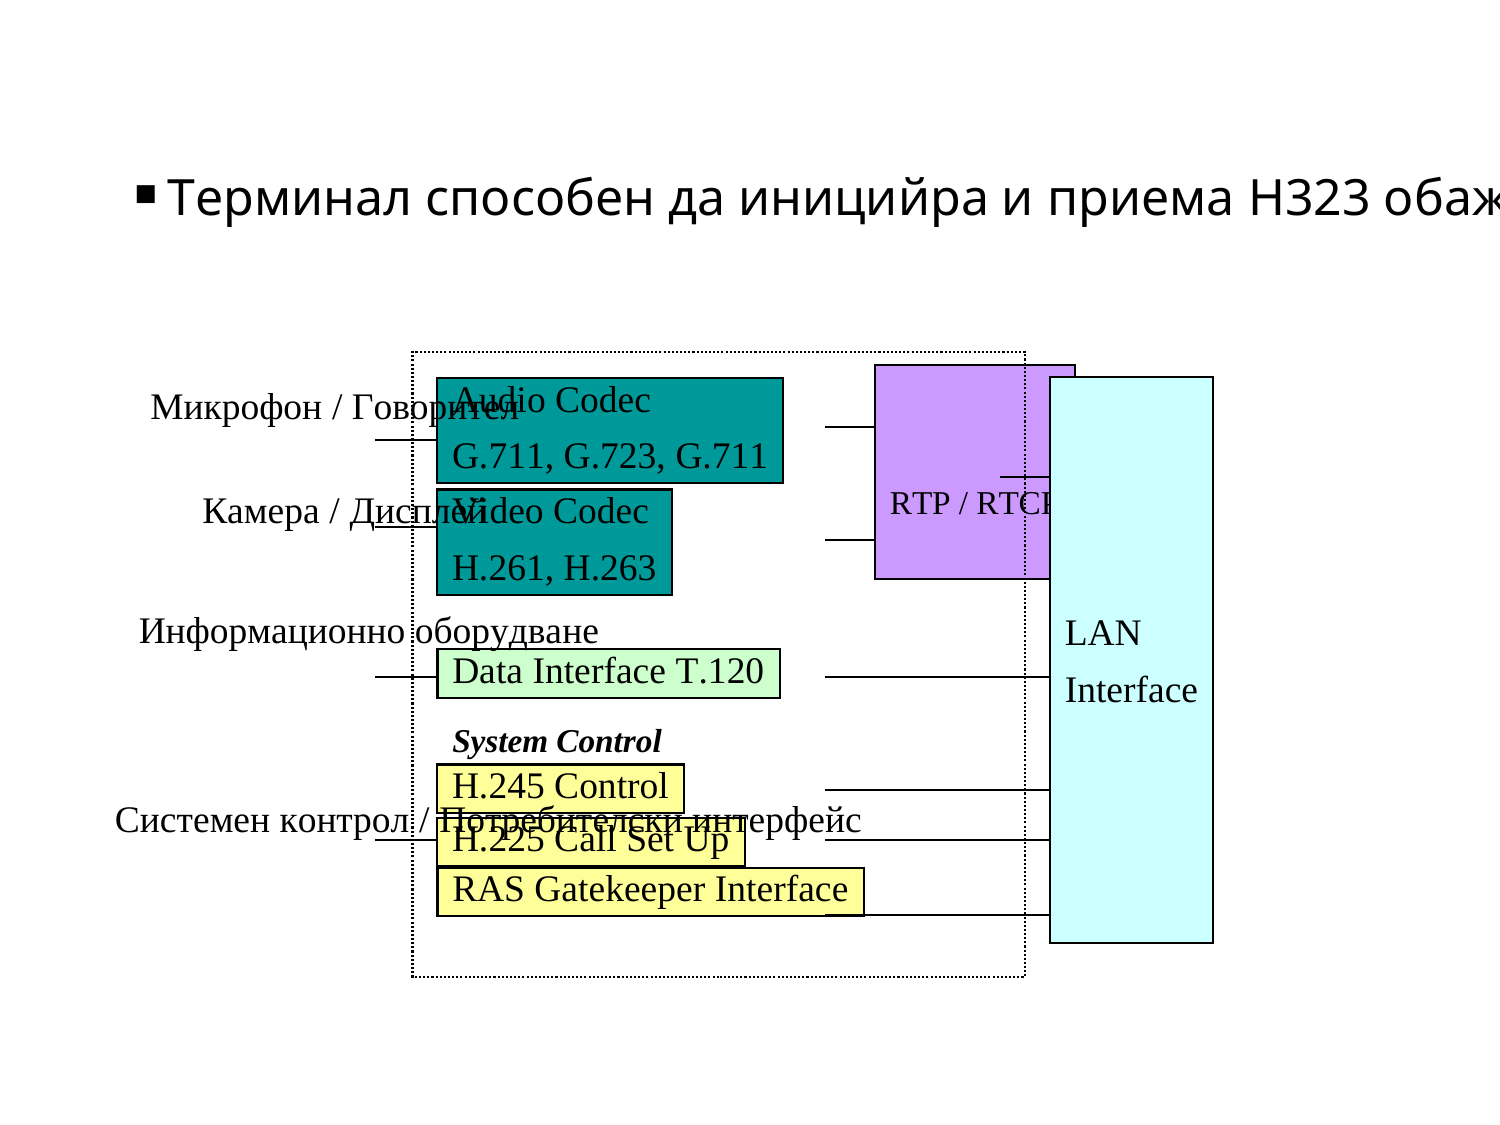

Терминал способен да иницийра и приема H323 обаждания.
RTP / RTCP
LAN
Interface
Audio Codec
G.711, G.723, G.711
Микрофон / Говорител
Камера / Дисплей
Video Codec
H.261, H.263
Информационно оборудване
Data Interface T.120
System Control
H.245 Control
Системен контрол / Потребителски интерфейс
H.225 Call Set Up
RAS Gatekeeper Interface